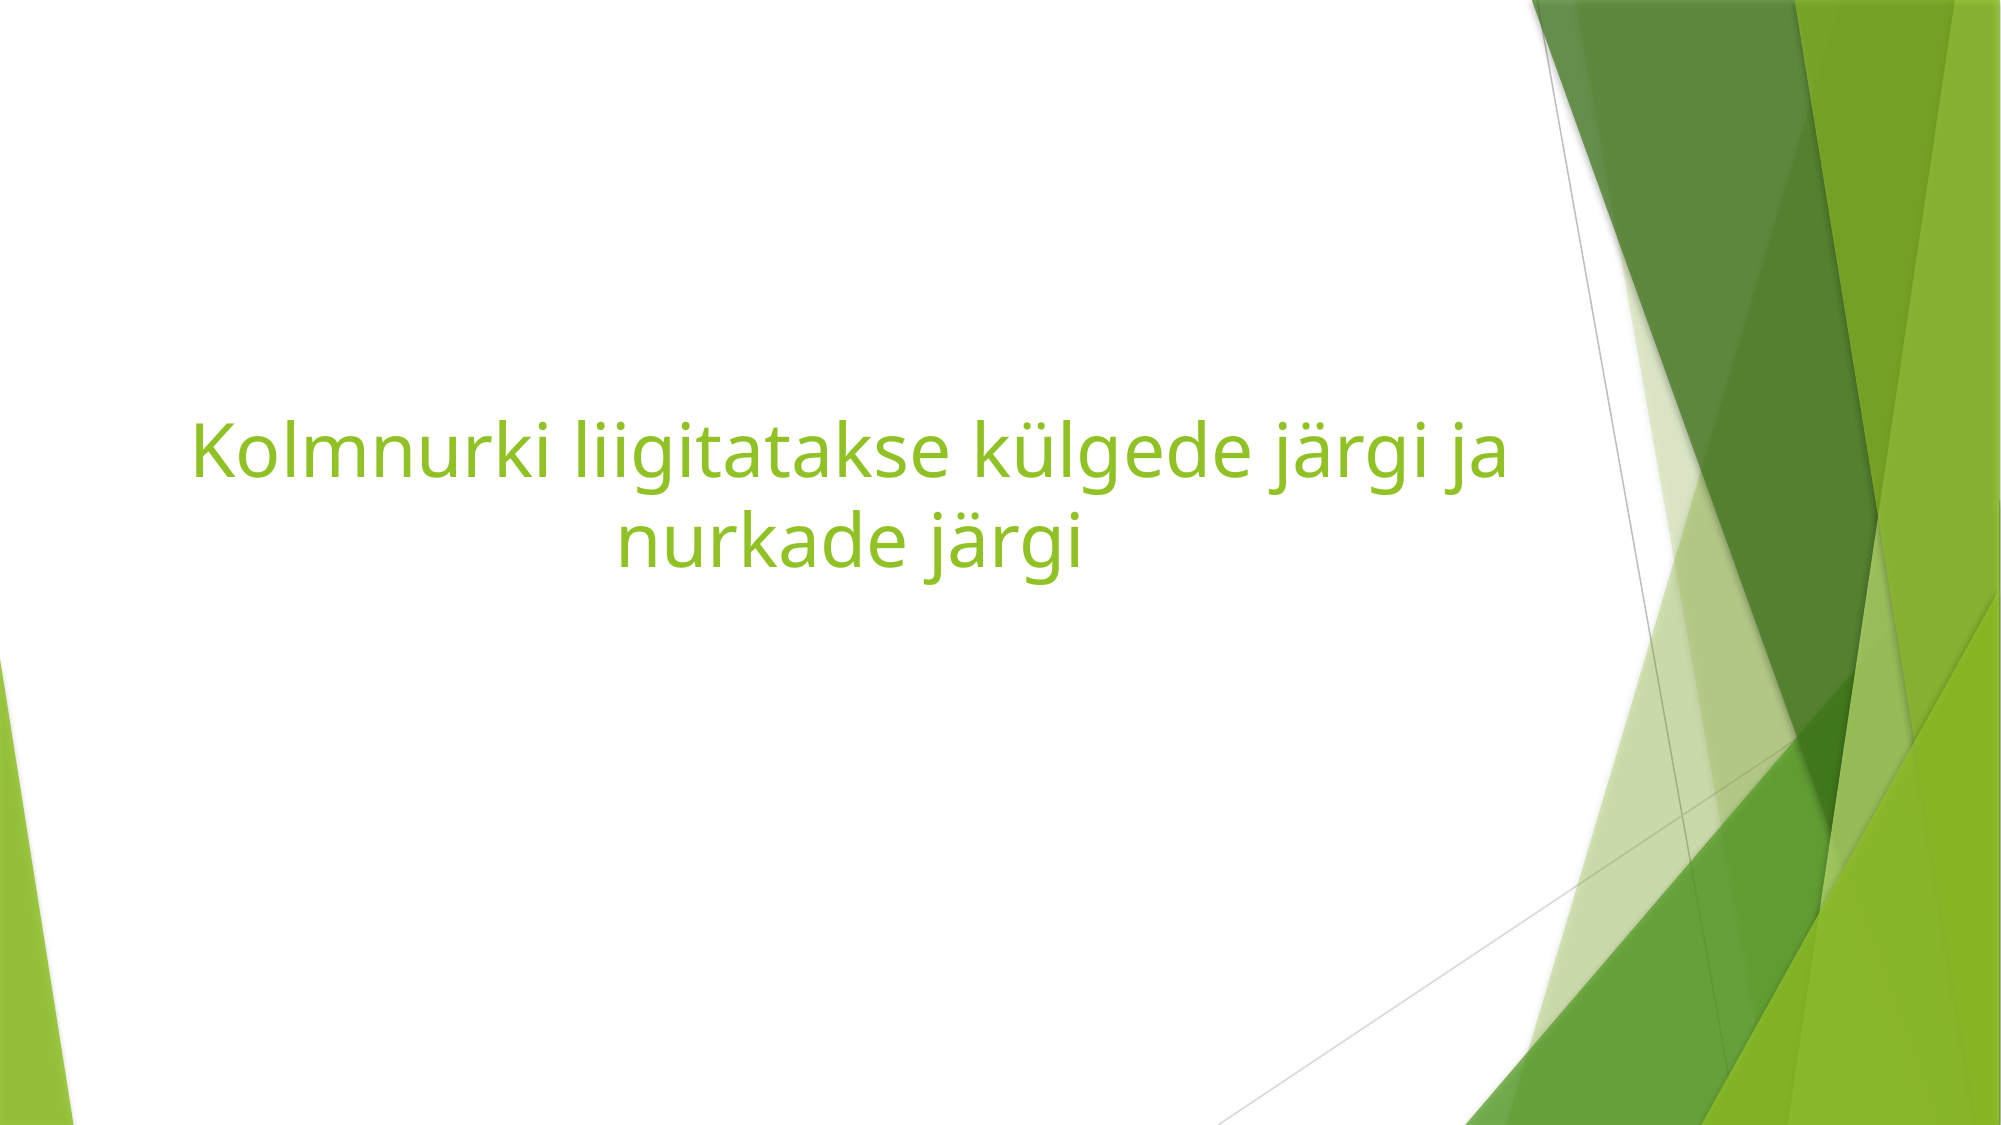

# Kolmnurki liigitatakse külgede järgi ja nurkade järgi